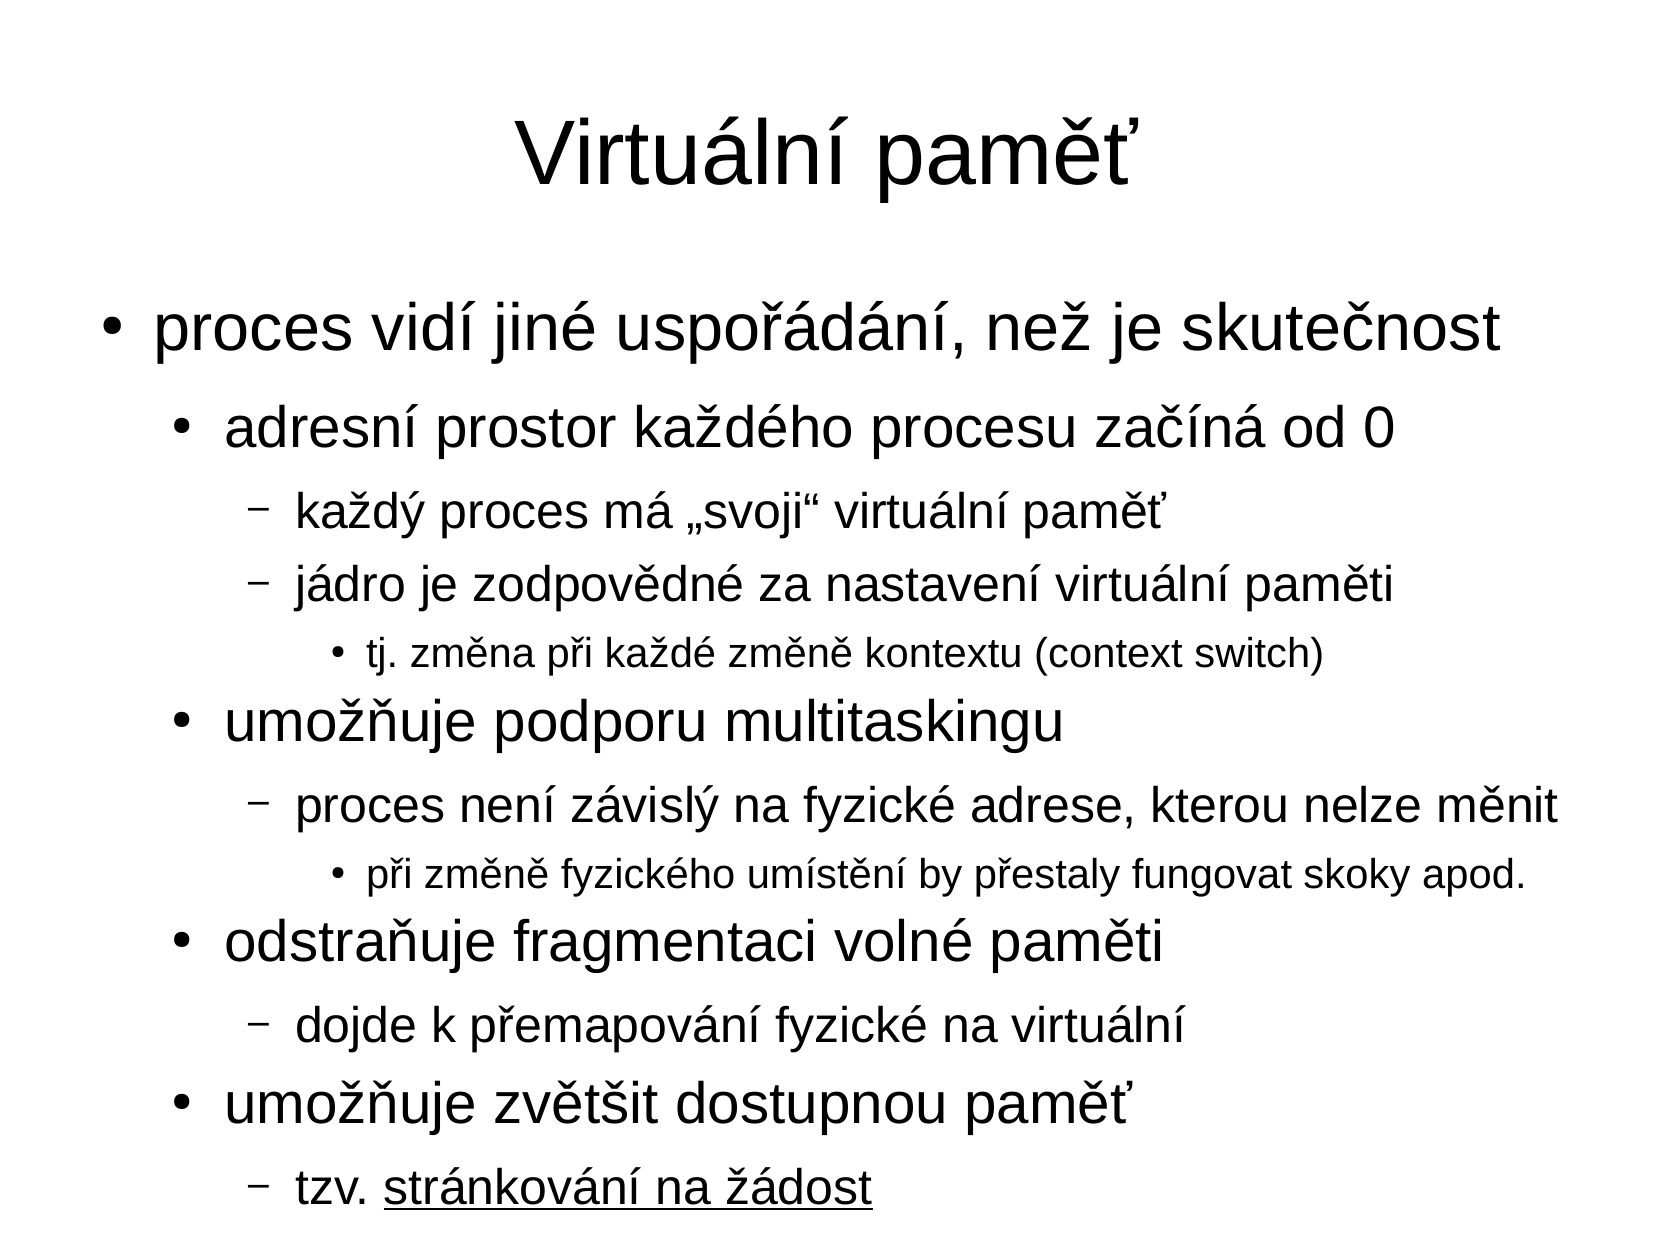

# Virtuální paměť
proces vidí jiné uspořádání, než je skutečnost
adresní prostor každého procesu začíná od 0
každý proces má „svoji“ virtuální paměť
jádro je zodpovědné za nastavení virtuální paměti
tj. změna při každé změně kontextu (context switch)
umožňuje podporu multitaskingu
proces není závislý na fyzické adrese, kterou nelze měnit
při změně fyzického umístění by přestaly fungovat skoky apod.
odstraňuje fragmentaci volné paměti
dojde k přemapování fyzické na virtuální
umožňuje zvětšit dostupnou paměť
tzv. stránkování na žádost